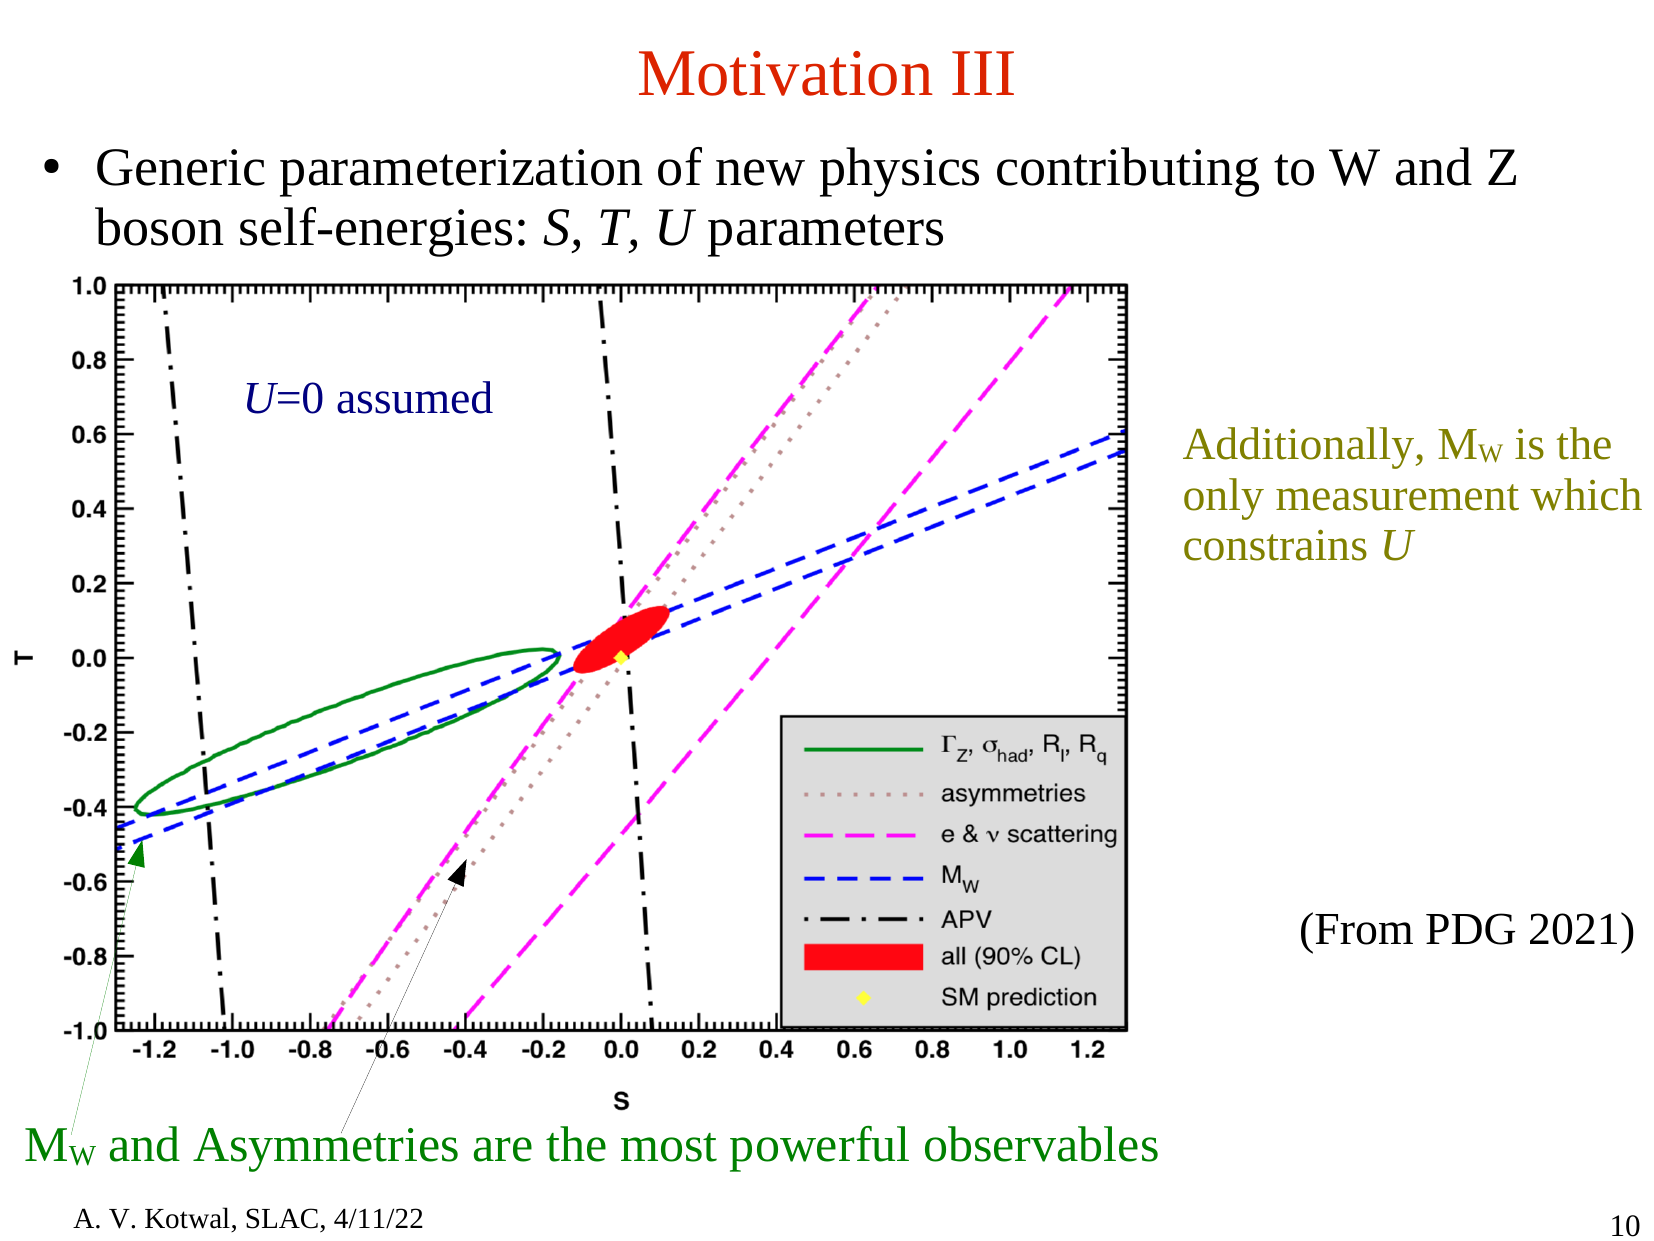

Motivation III
# Generic parameterization of new physics contributing to W and Z boson self-energies: S, T, U parameters
U=0 assumed
Additionally, MW is the
only measurement which
constrains U
(From PDG 2021)
 MW and Asymmetries are the most powerful observables
A. V. Kotwal, SLAC, 4/11/22